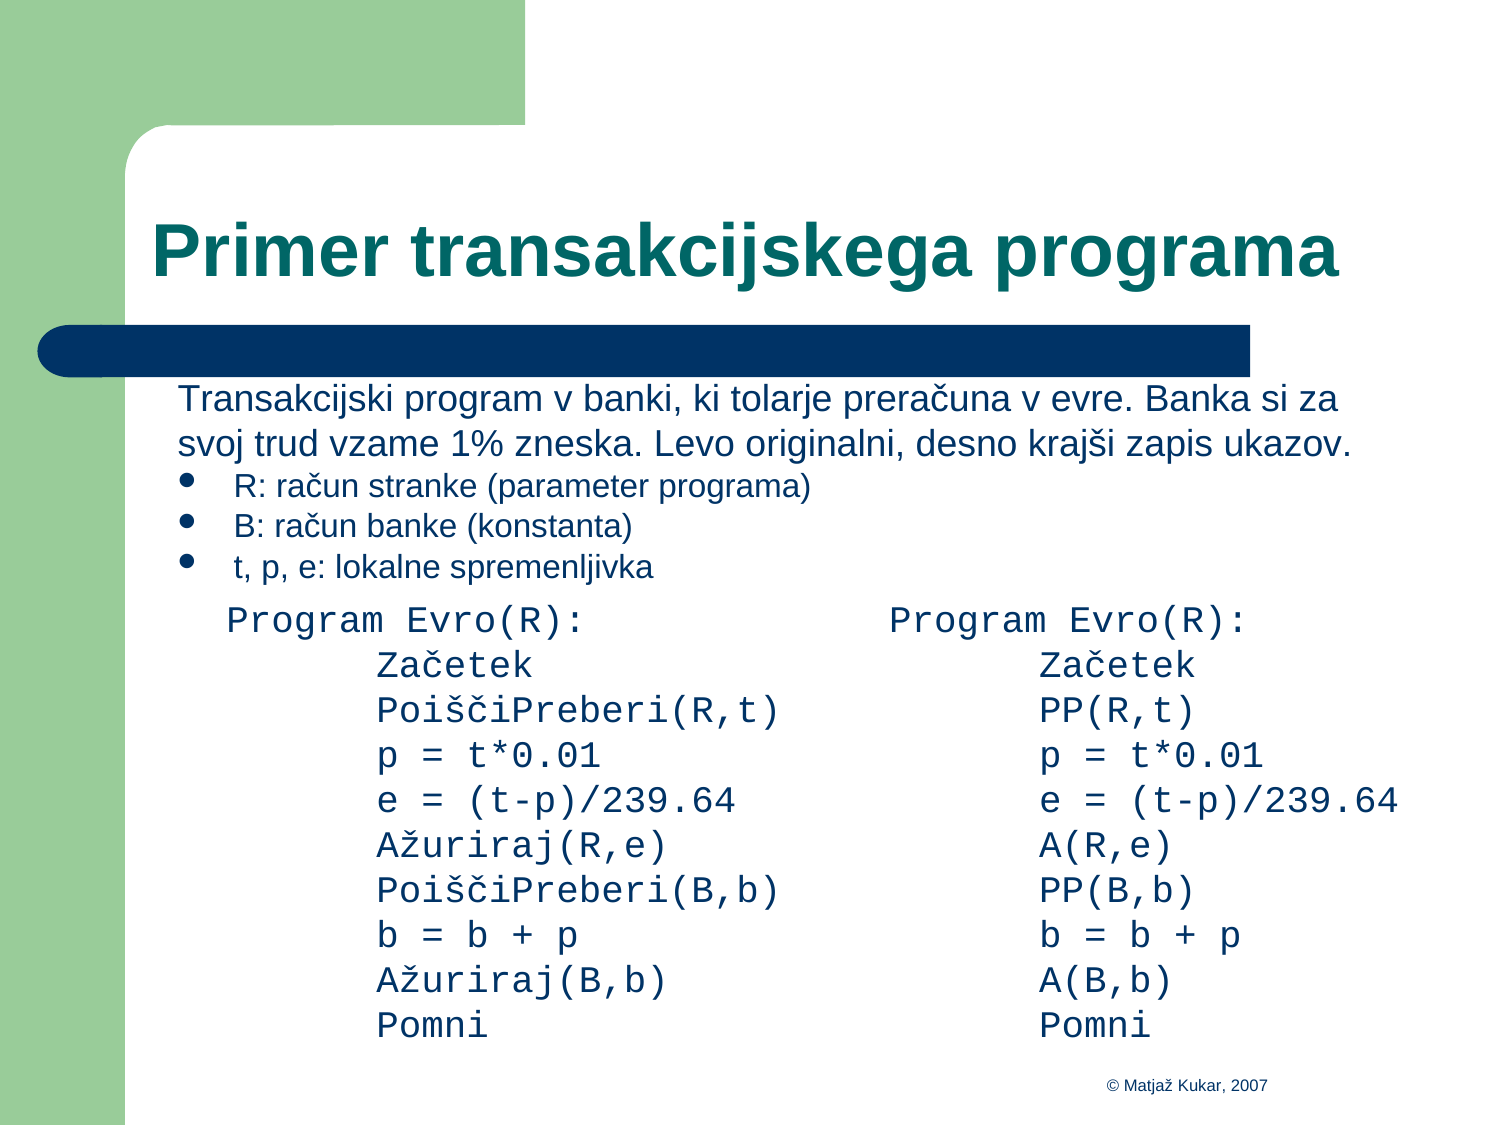

# Primer transakcijskega programa
Transakcijski program v banki, ki tolarje preračuna v evre. Banka si za
svoj trud vzame 1% zneska. Levo originalni, desno krajši zapis ukazov.
R: račun stranke (parameter programa)
B: račun banke (konstanta)
t, p, e: lokalne spremenljivka
Program Evro(R):
	Začetek
	PoiščiPreberi(R,t)
	p = t*0.01
	e = (t-p)/239.64
	Ažuriraj(R,e)
	PoiščiPreberi(B,b)
	b = b + p
	Ažuriraj(B,b)
	Pomni
Program Evro(R):
	Začetek
	PP(R,t)
	p = t*0.01
	e = (t-p)/239.64
	A(R,e)
	PP(B,b)
	b = b + p
	A(B,b)
	Pomni
© Matjaž Kukar, 2007